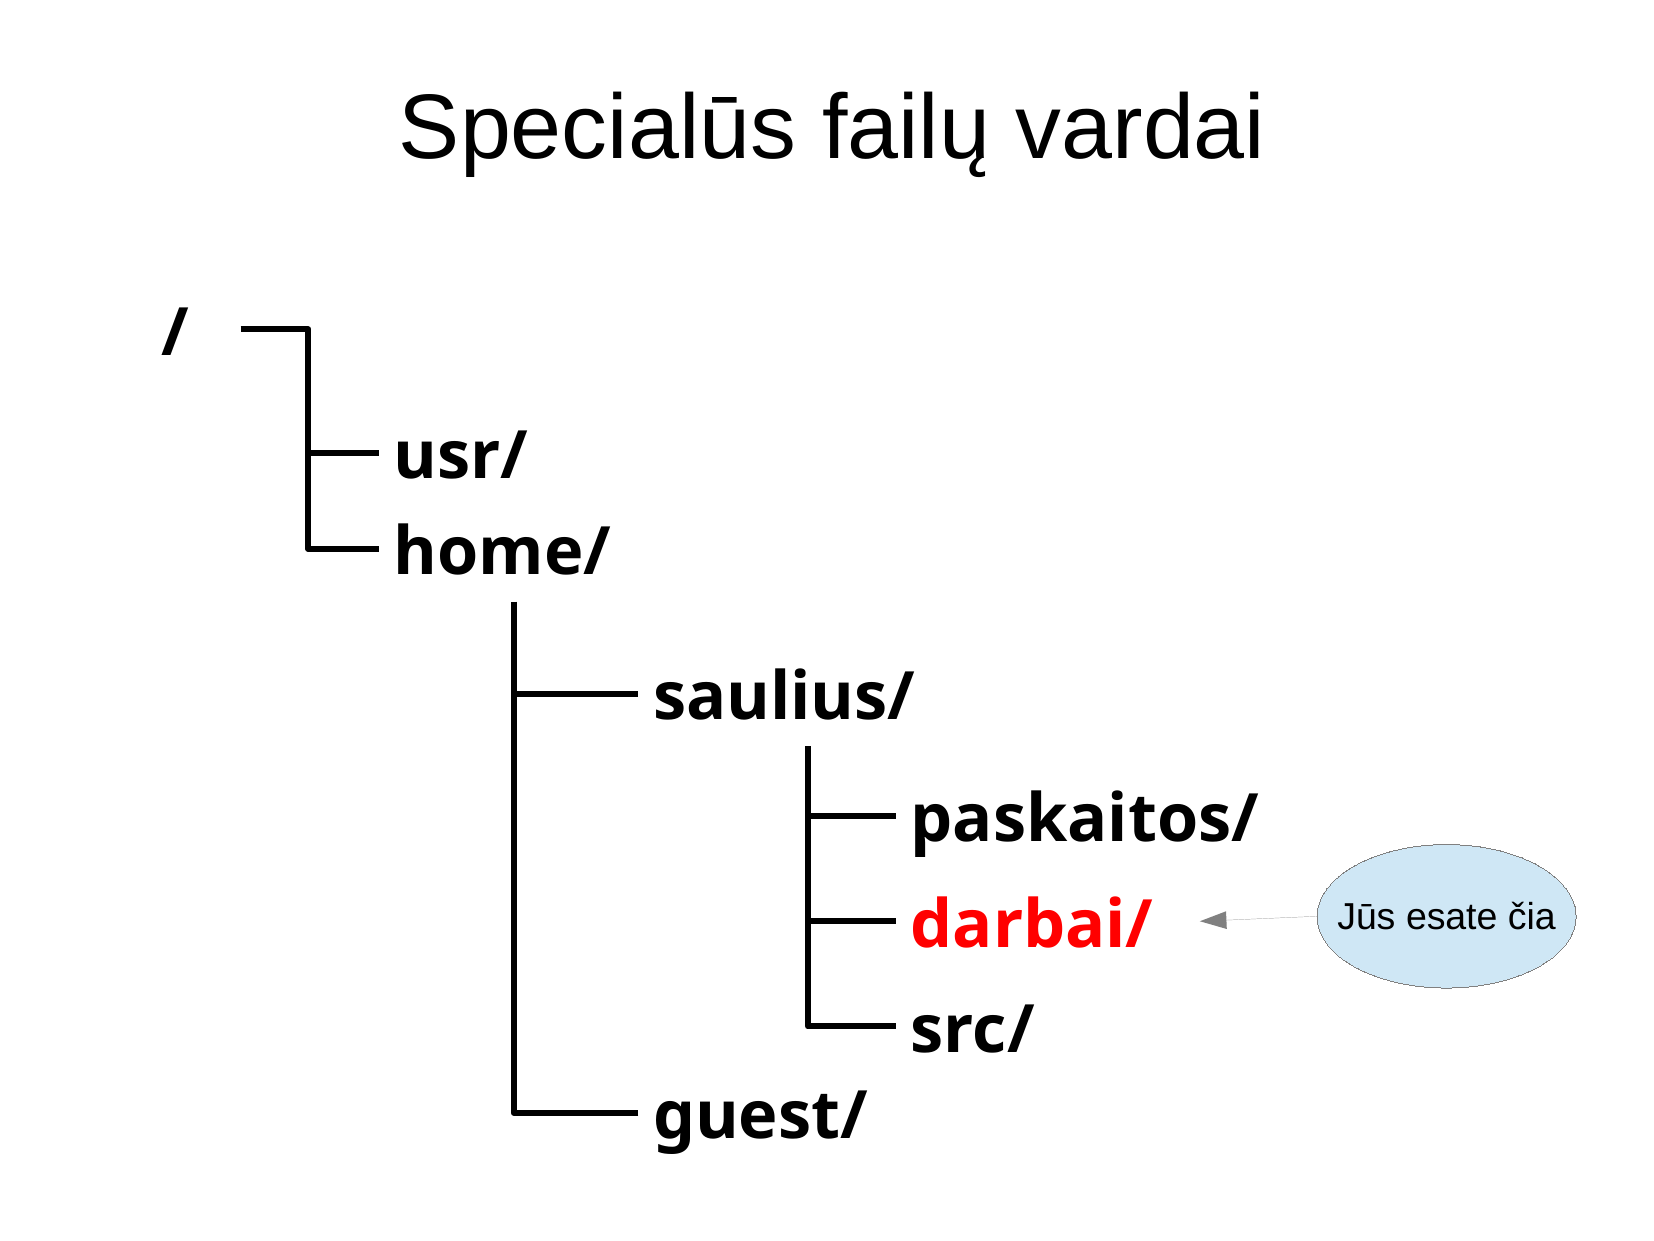

# Specialūs failų vardai
/
usr/
home/
saulius/
paskaitos/
Jūs esate čia
darbai/
src/
guest/